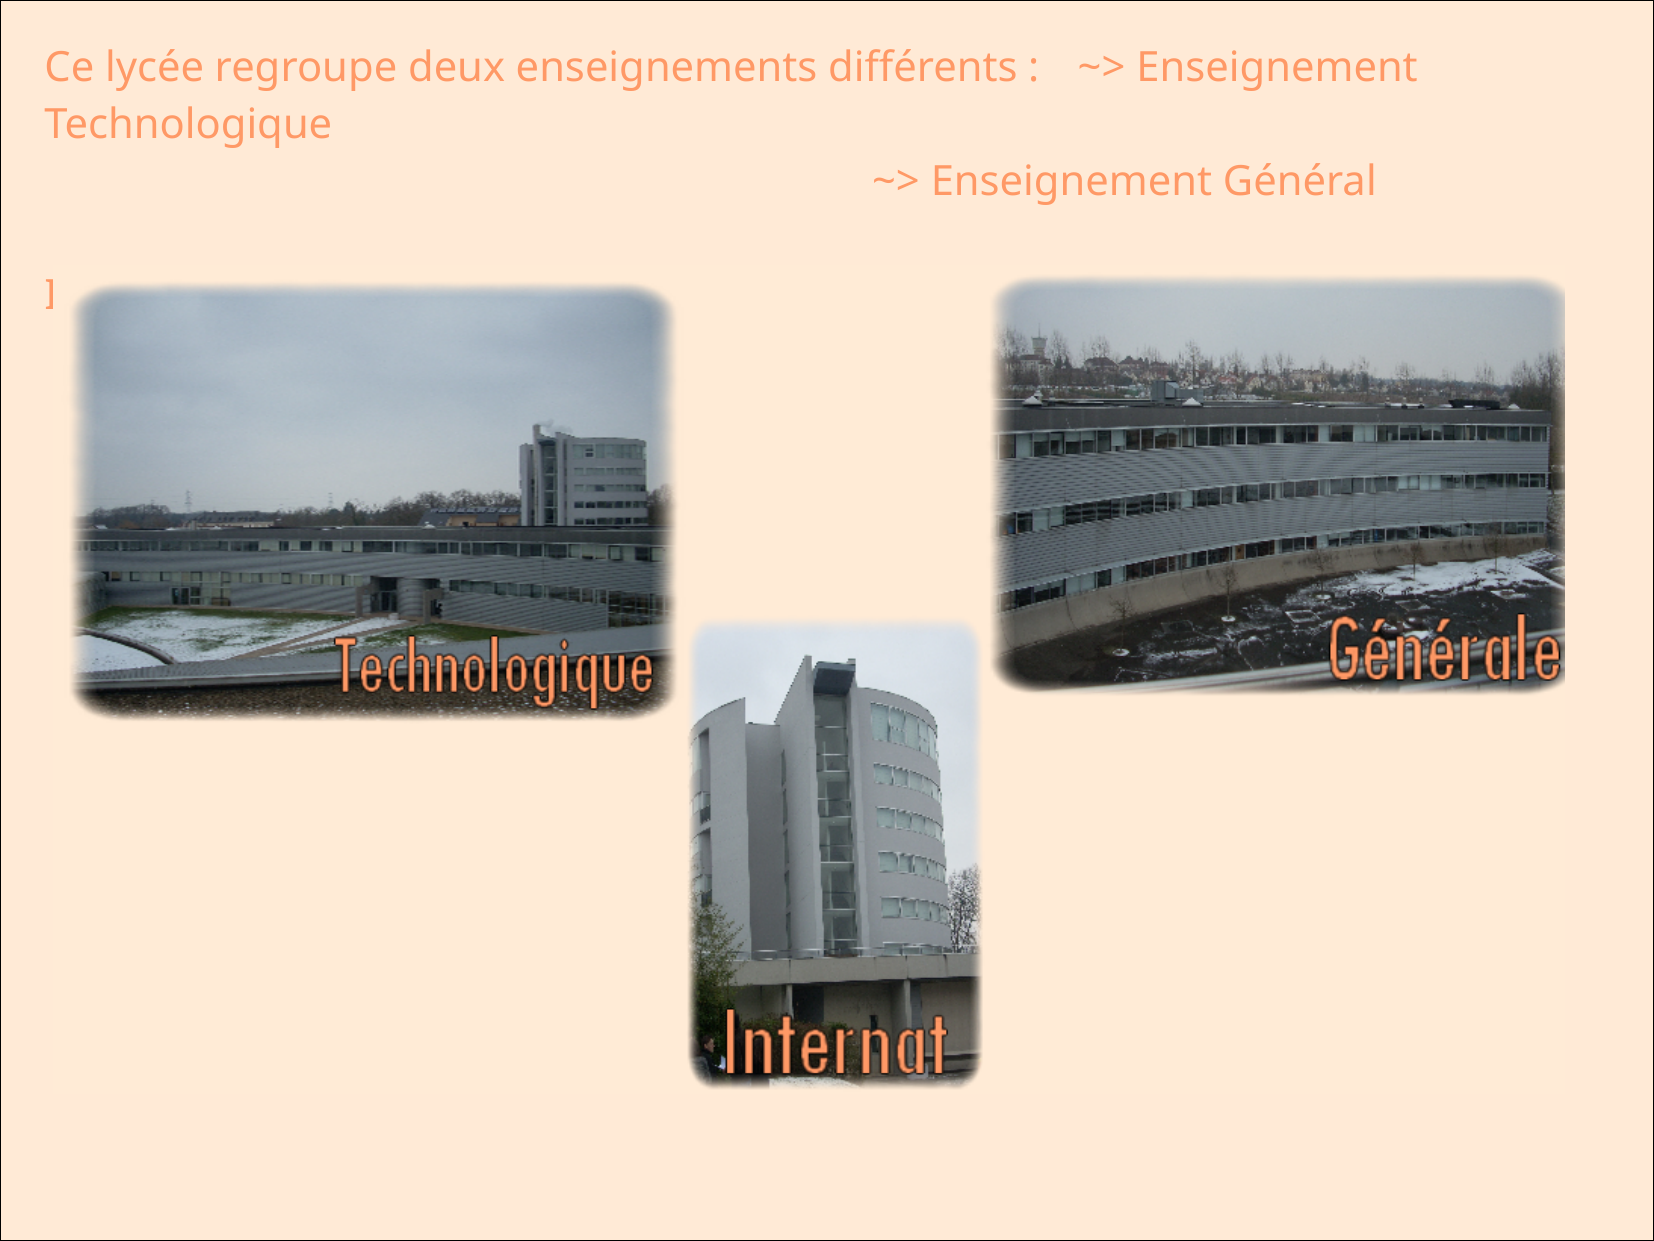

Ce lycée regroupe deux enseignements différents : 	~> Enseignement Technologique
 ~> Enseignement Général
Il est composé de trois parties.